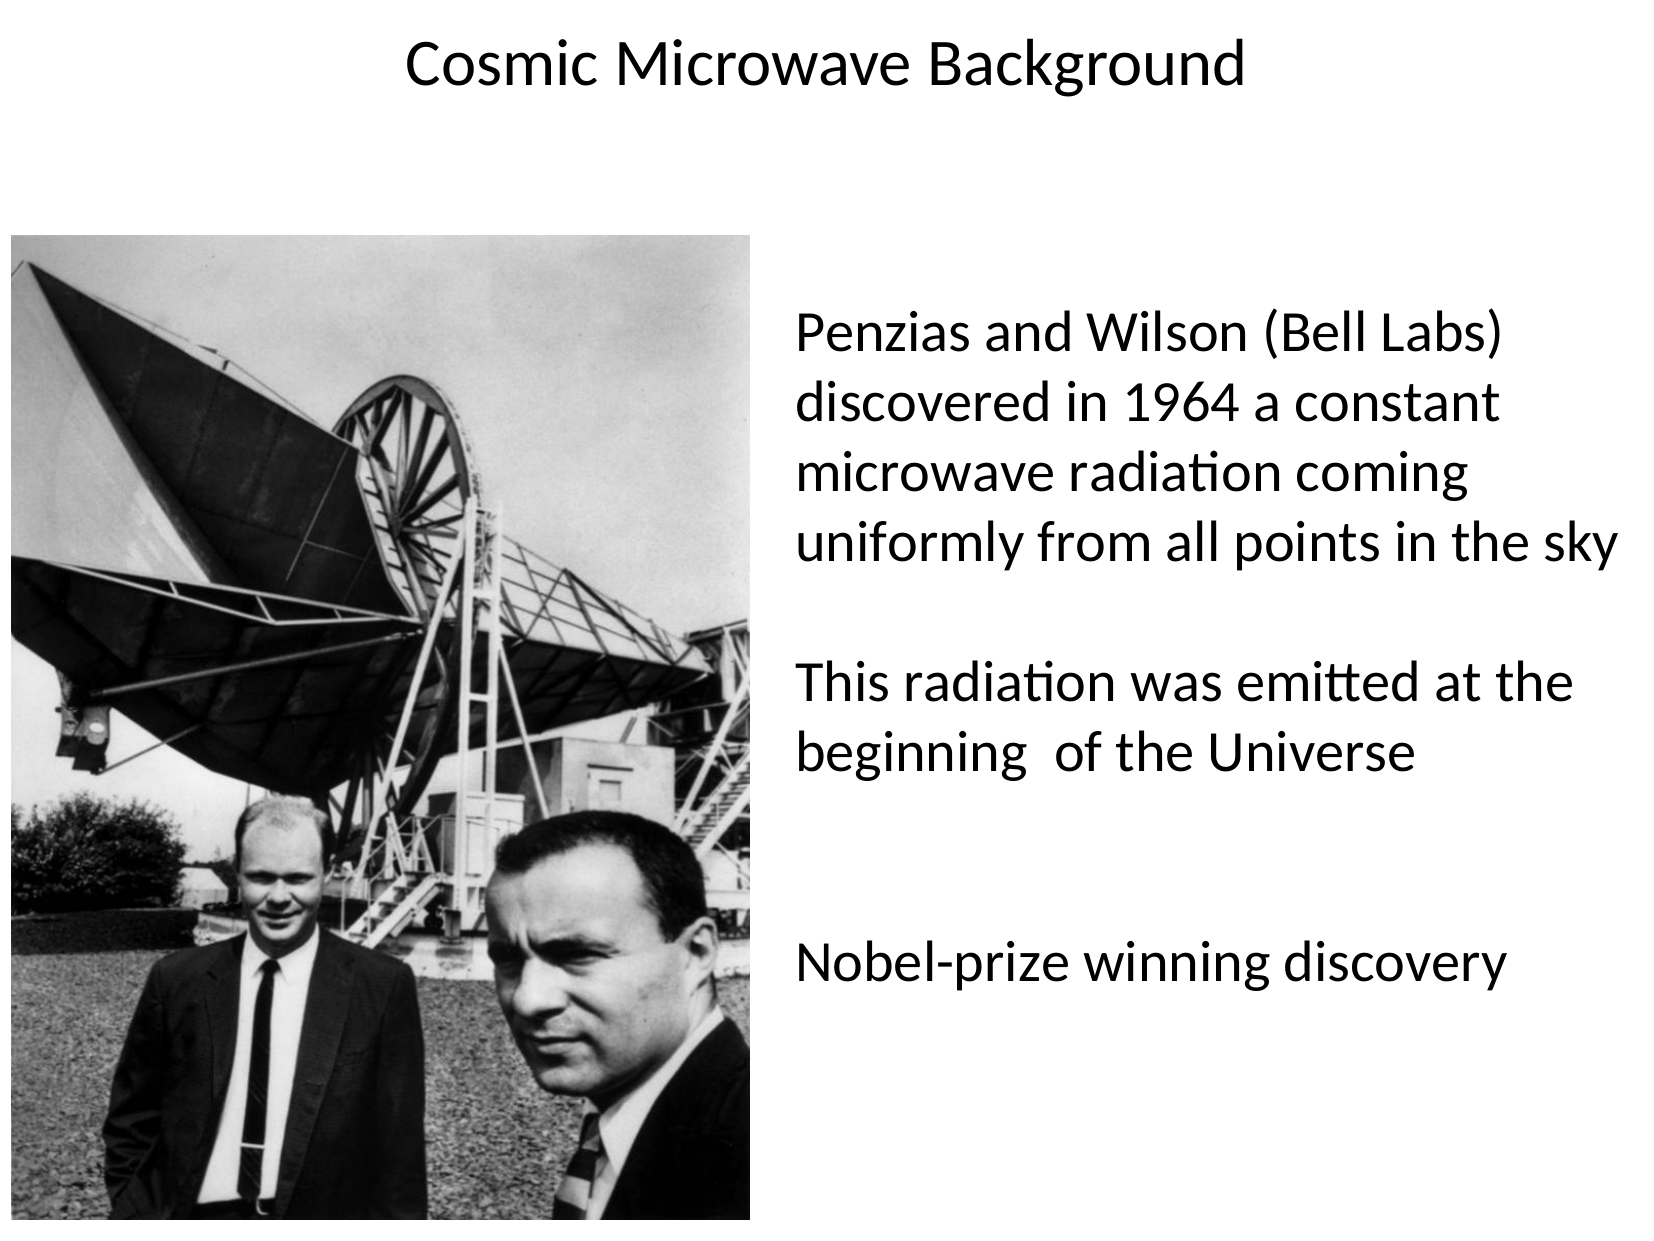

# Cosmic Microwave Background
Penzias and Wilson (Bell Labs)
discovered in 1964 a constant microwave radiation coming uniformly from all points in the sky
This radiation was emitted at the beginning of the Universe
Nobel-prize winning discovery